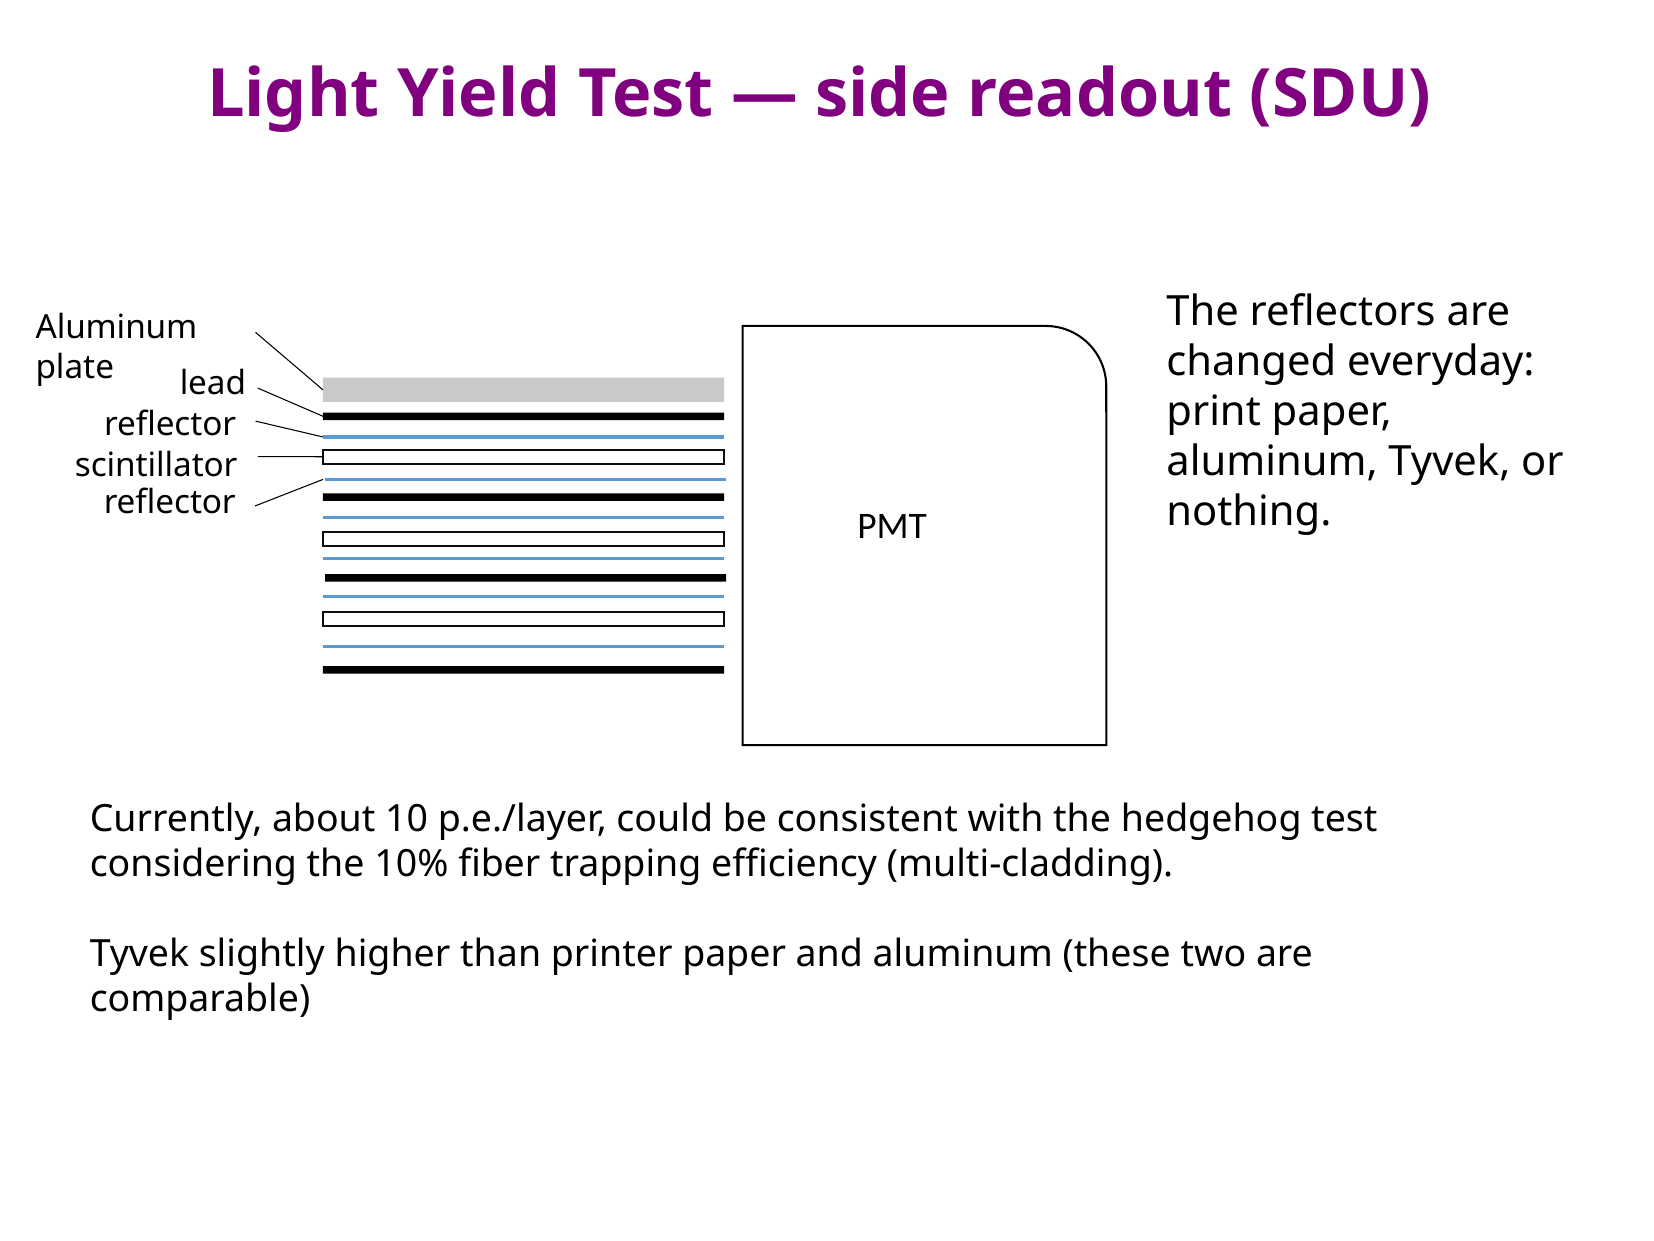

# Light Yield Test ― side readout (SDU)
The reflectors are changed everyday: print paper, aluminum, Tyvek, or nothing.
Aluminum plate
lead
reflector
scintillator
reflector
PMT
Currently, about 10 p.e./layer, could be consistent with the hedgehog test considering the 10% fiber trapping efficiency (multi-cladding).
Tyvek slightly higher than printer paper and aluminum (these two are comparable)